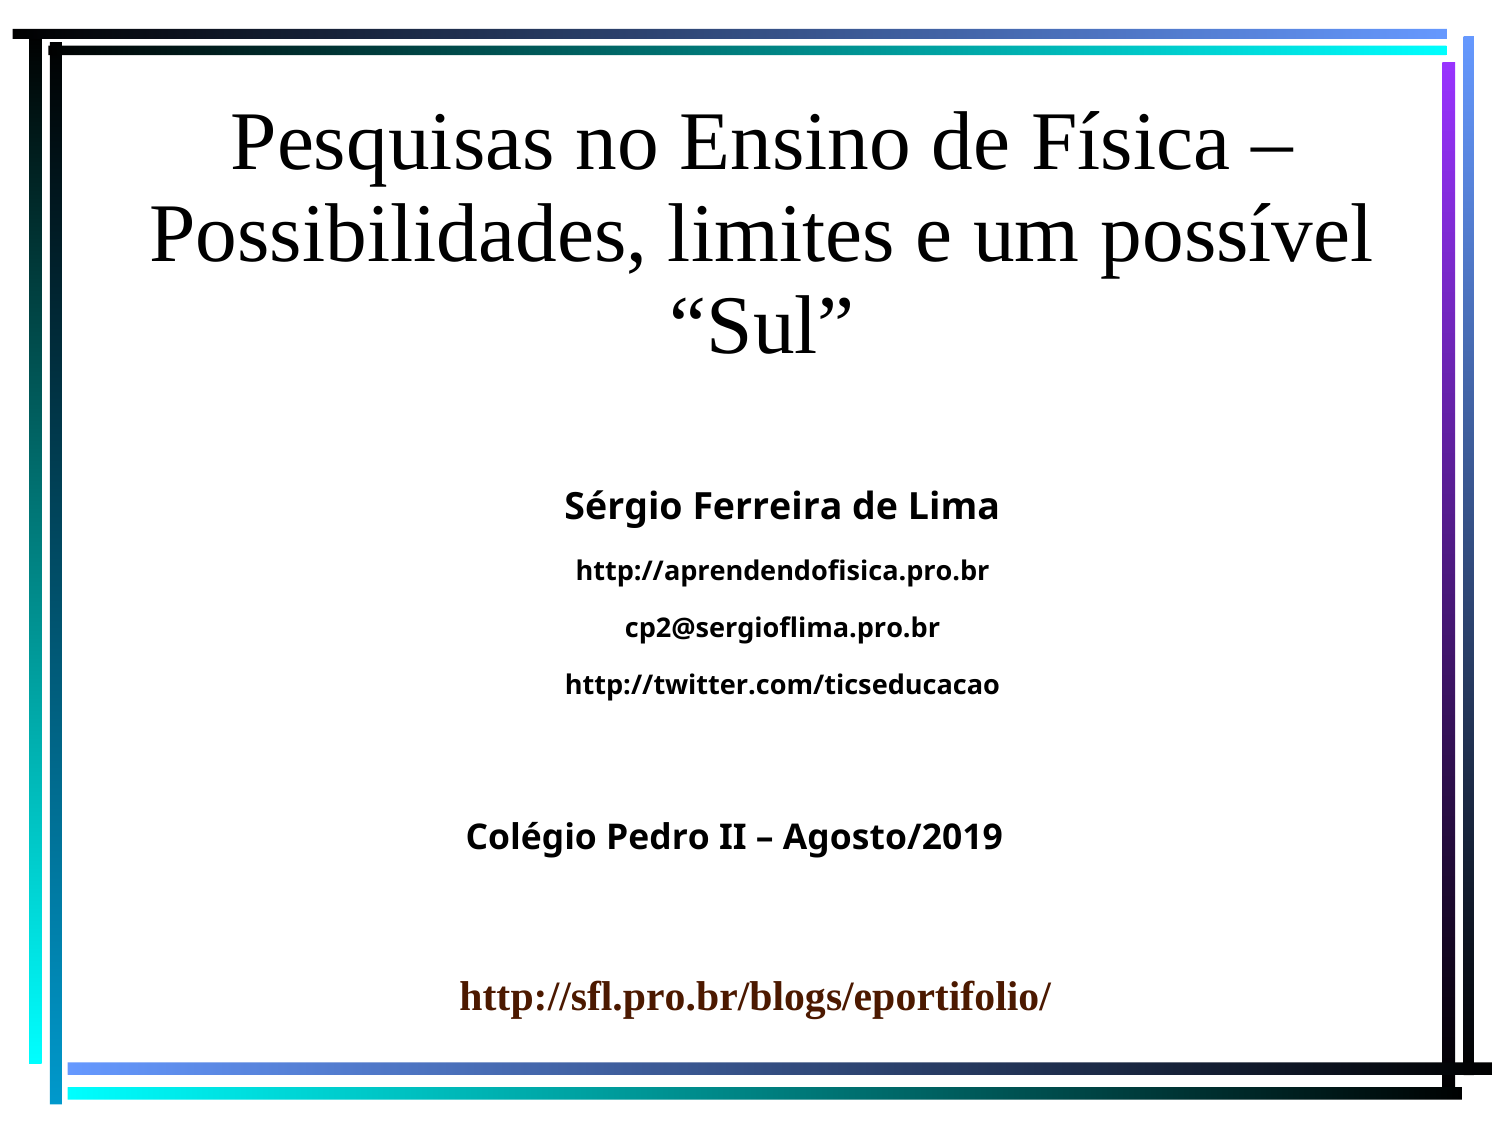

# Pesquisas no Ensino de Física – Possibilidades, limites e um possível “Sul”
Sérgio Ferreira de Lima
http://aprendendofisica.pro.br
cp2@sergioflima.pro.br
http://twitter.com/ticseducacao
 Colégio Pedro II – Agosto/2019
 http://sfl.pro.br/blogs/eportifolio/